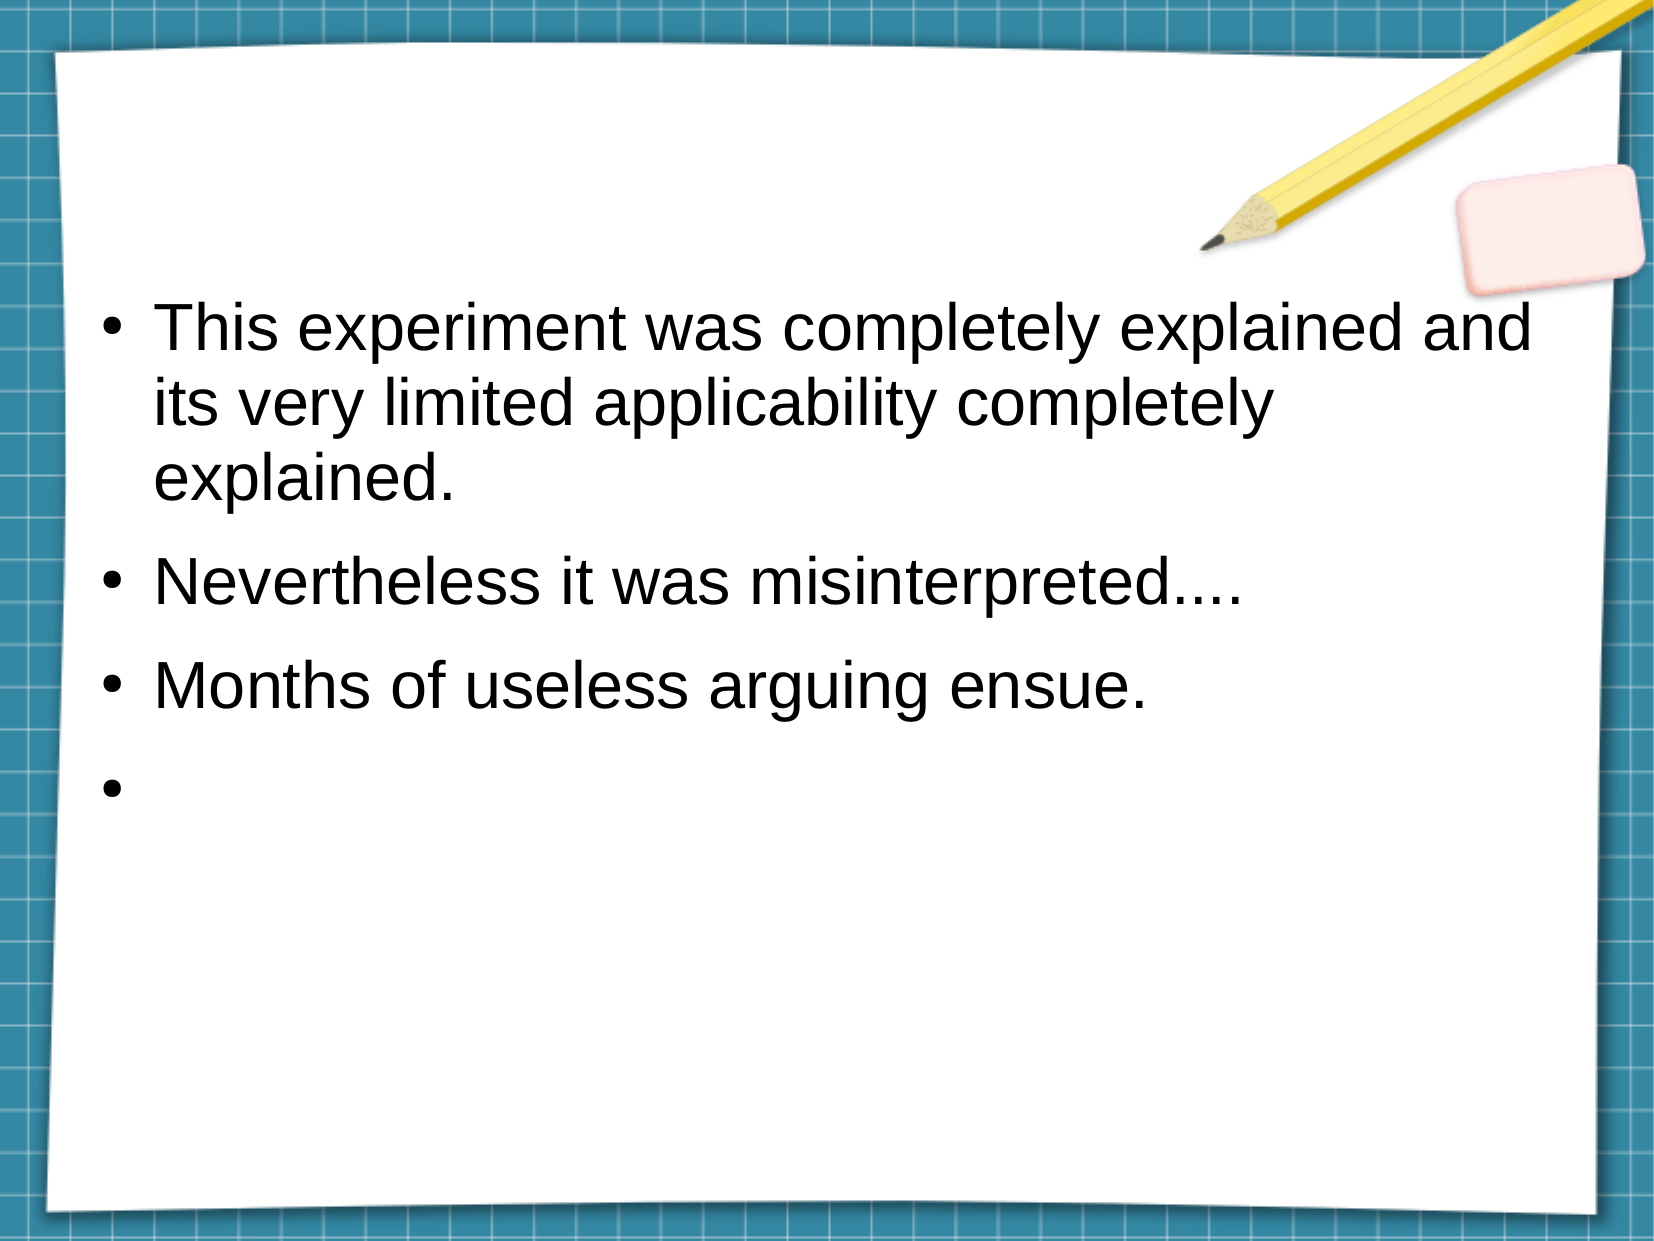

#
This experiment was completely explained and its very limited applicability completely explained.
Nevertheless it was misinterpreted....
Months of useless arguing ensue.